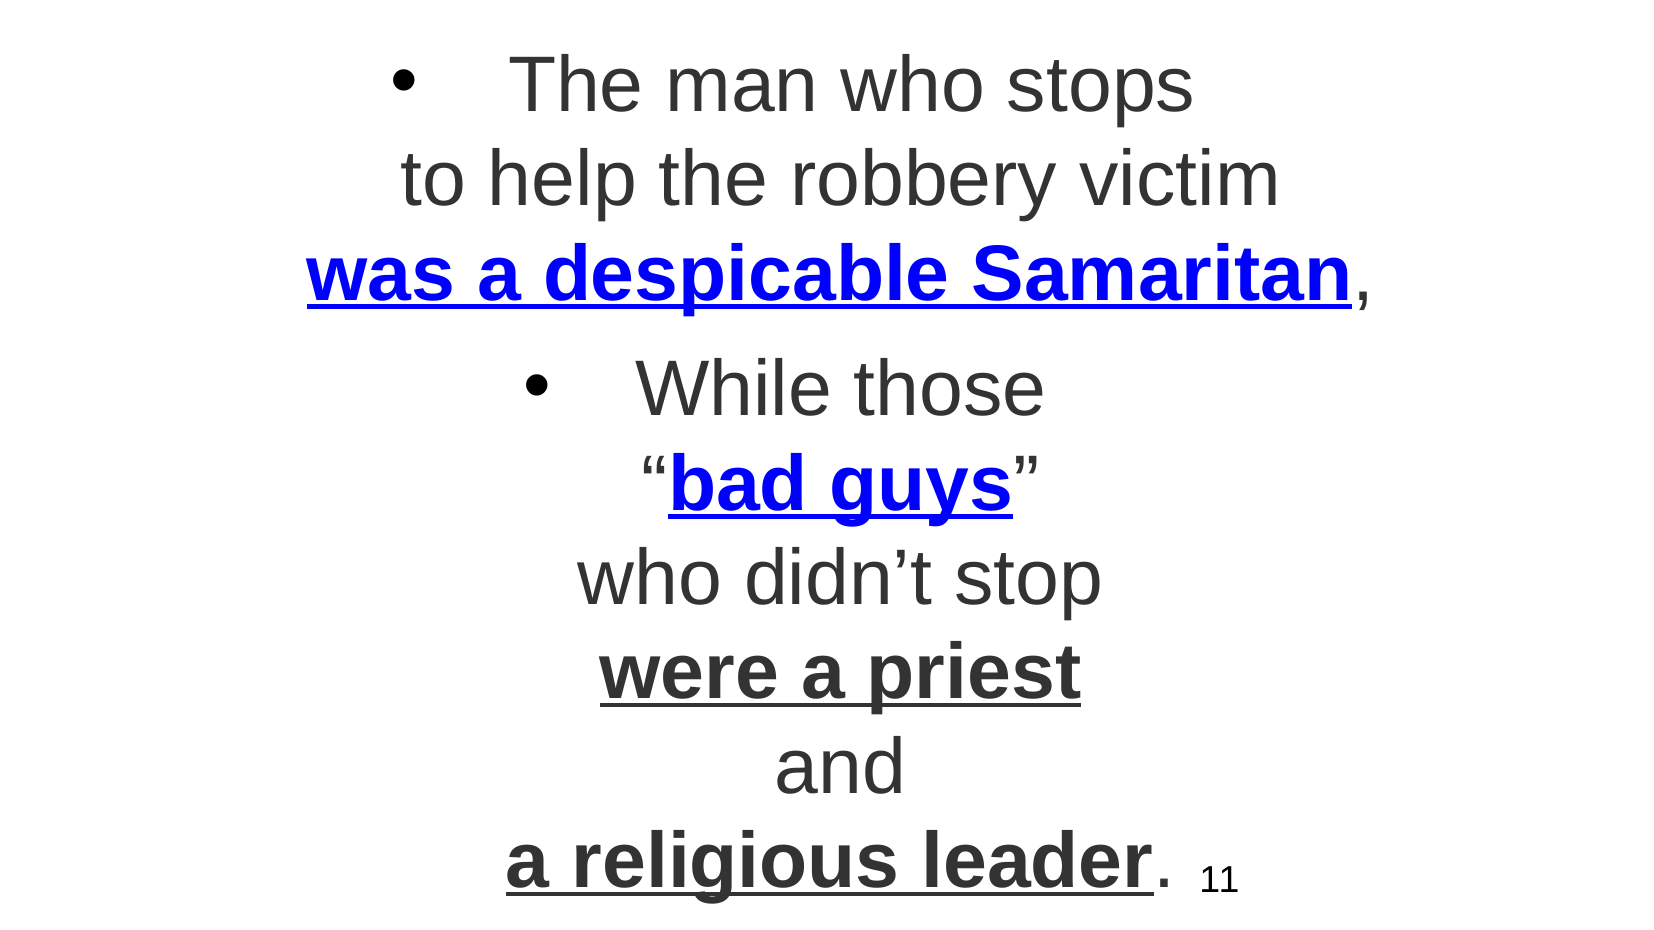

# The man who stops to help the robbery victim was a despicable Samaritan,
While those
“bad guys”
who didn’t stop
were a priest
and
a religious leader.
11